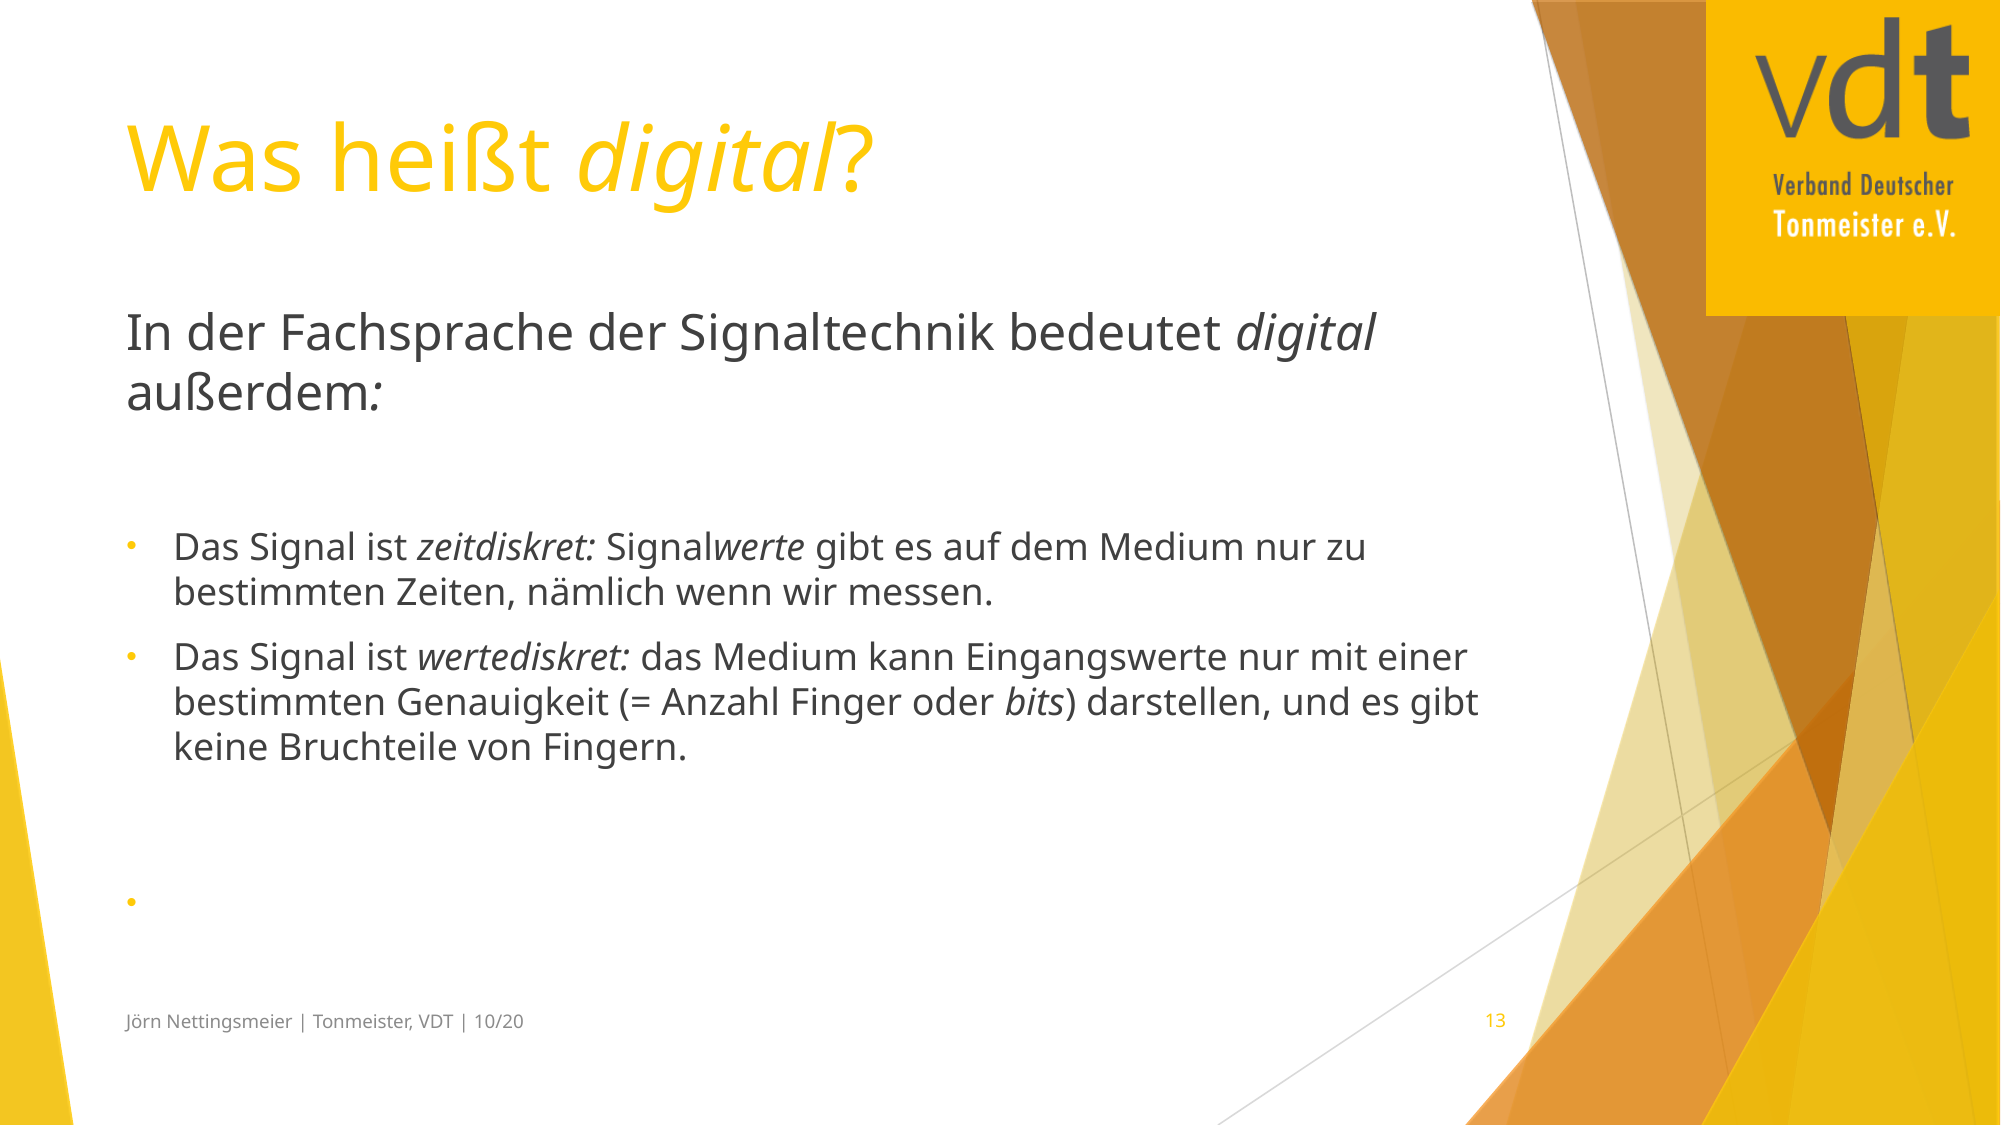

Was heißt digital?
# In der Fachsprache der Signaltechnik bedeutet digital außerdem:
Das Signal ist zeitdiskret: Signalwerte gibt es auf dem Medium nur zu bestimmten Zeiten, nämlich wenn wir messen.
Das Signal ist wertediskret: das Medium kann Eingangswerte nur mit einer bestimmten Genauigkeit (= Anzahl Finger oder bits) darstellen, und es gibt keine Bruchteile von Fingern.
Jörn Nettingsmeier | Tonmeister, VDT | 10/20